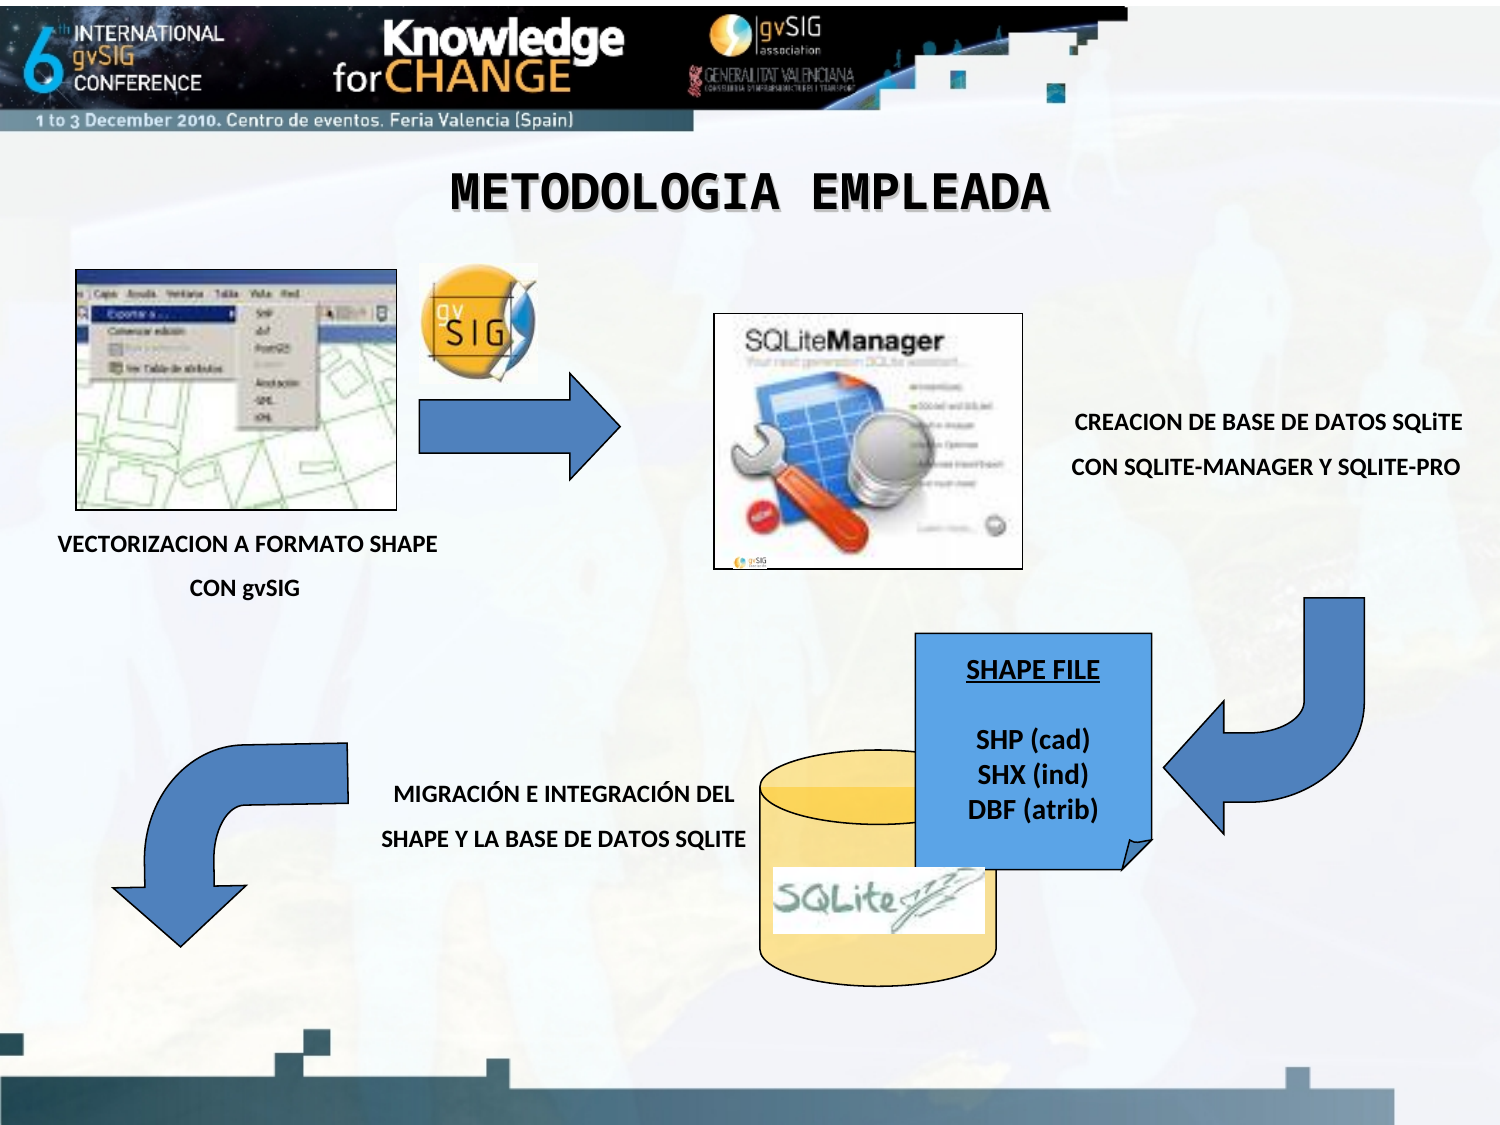

METODOLOGIA EMPLEADA
 CREACION DE BASE DE DATOS SQLiTE CON SQLITE-MANAGER Y SQLITE-PRO
 VECTORIZACION A FORMATO SHAPE CON gvSIG
SHAPE FILE
SHP (cad)
SHX (ind)
DBF (atrib)
SQLite
MIGRACIÓN E INTEGRACIÓN DEL SHAPE Y LA BASE DE DATOS SQLITE